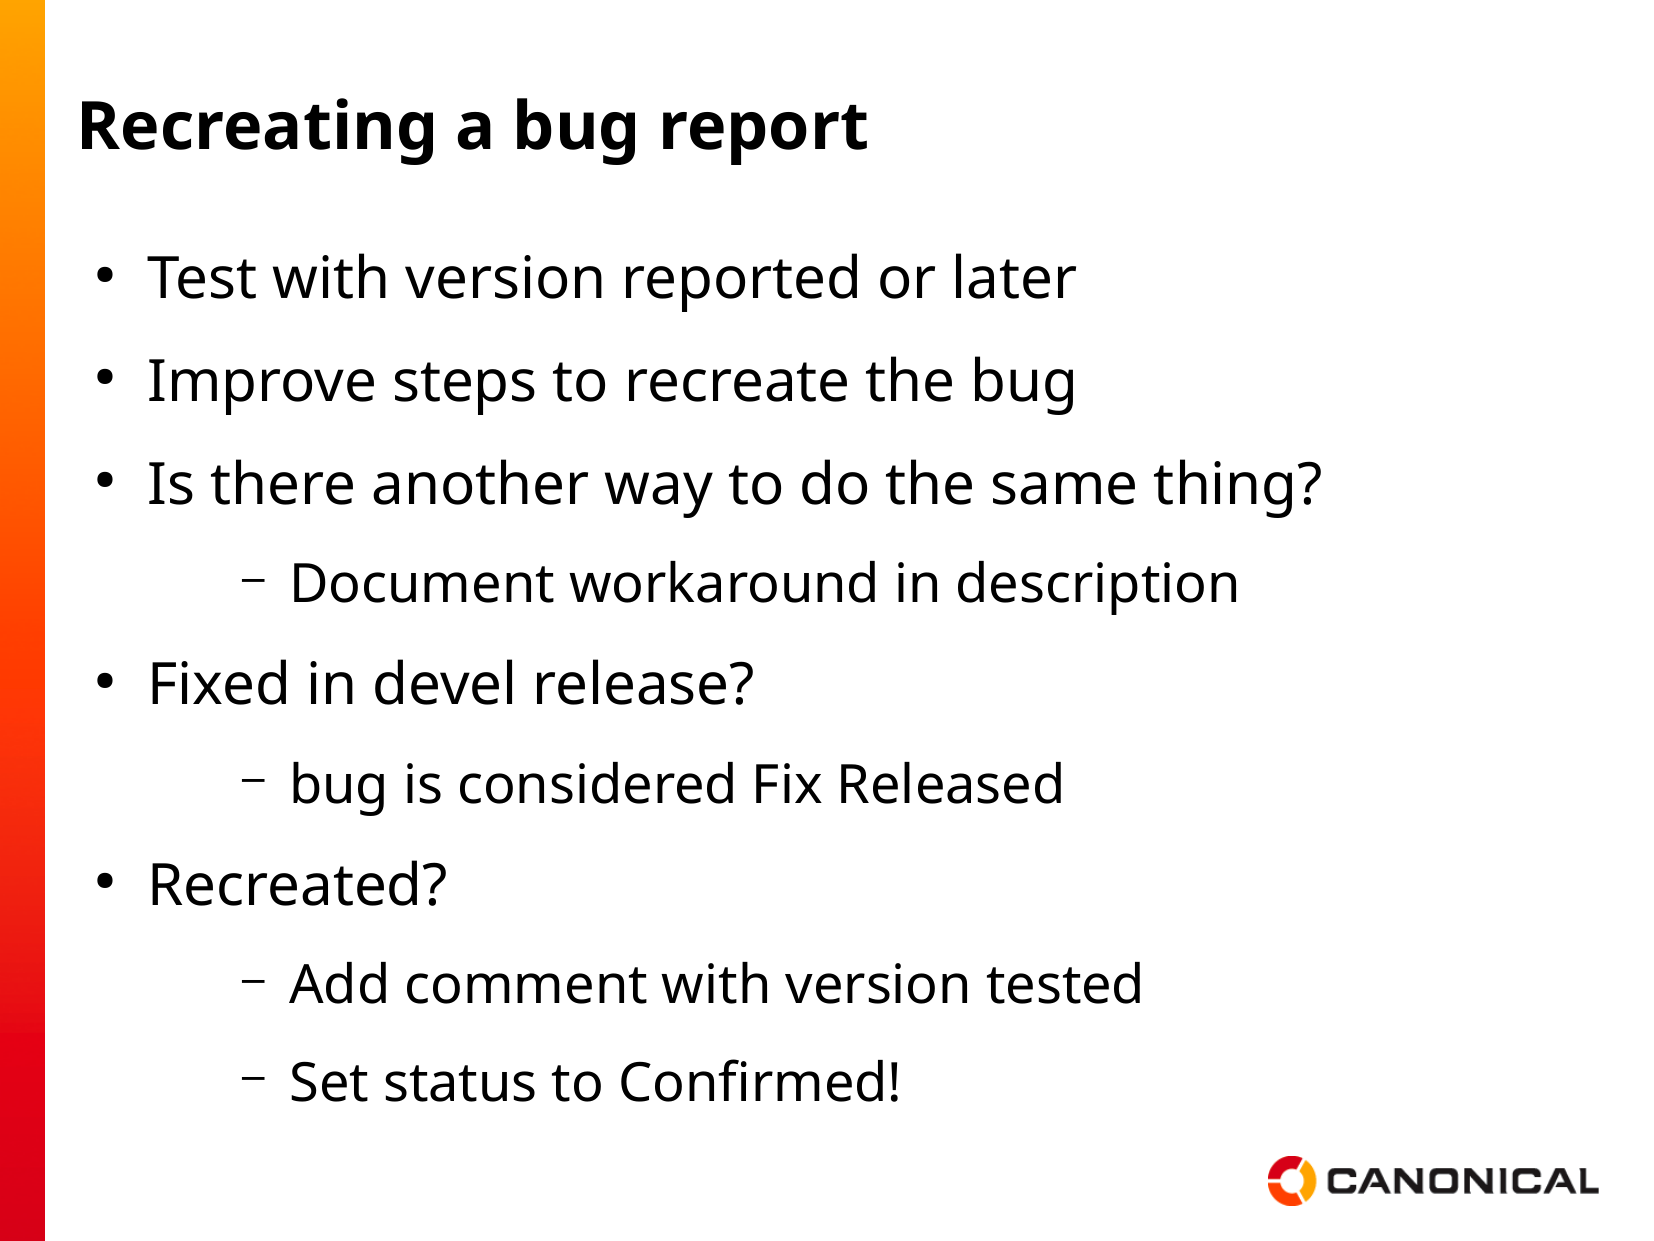

# Recreating a bug report
Test with version reported or later
Improve steps to recreate the bug
Is there another way to do the same thing?
Document workaround in description
Fixed in devel release?
bug is considered Fix Released
Recreated?
Add comment with version tested
Set status to Confirmed!